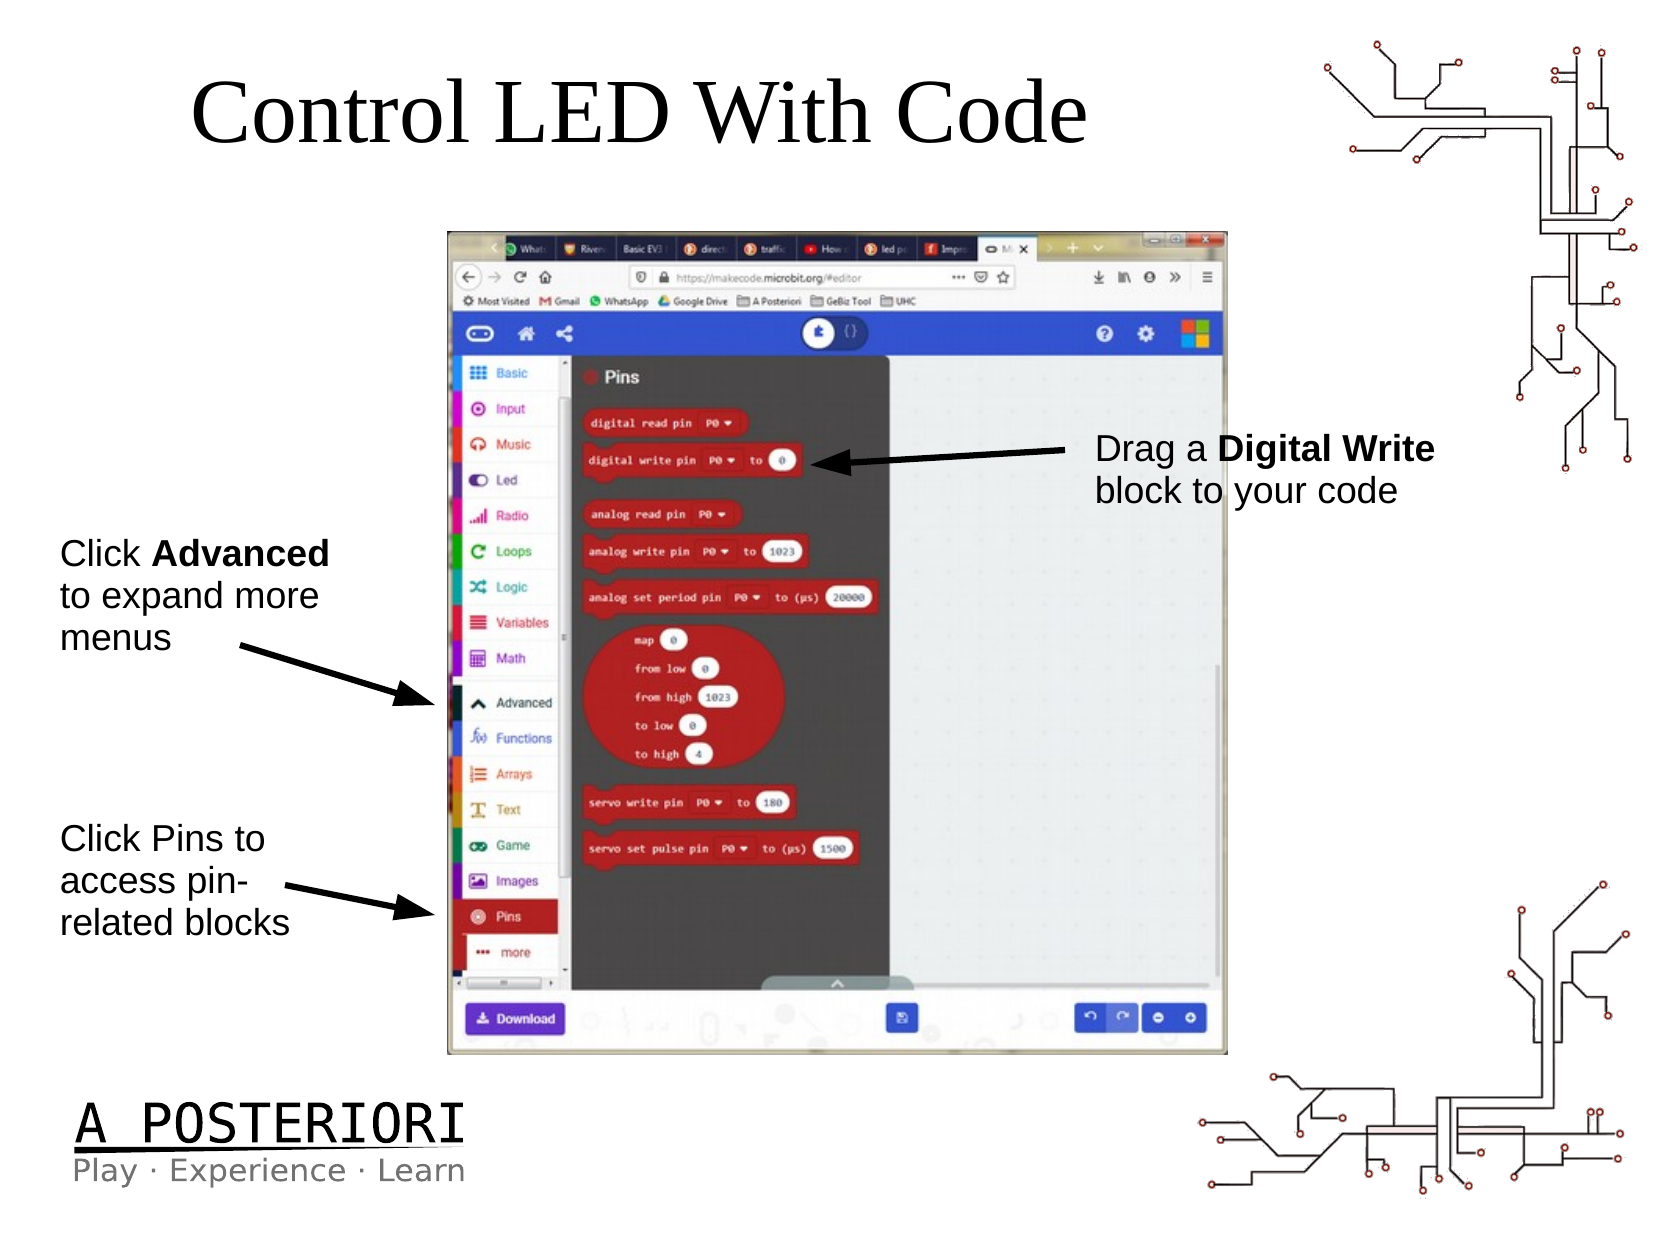

# Control LED With Code
Drag a Digital Write block to your code
Click Advanced to expand more menus
Click Pins to access pin-related blocks